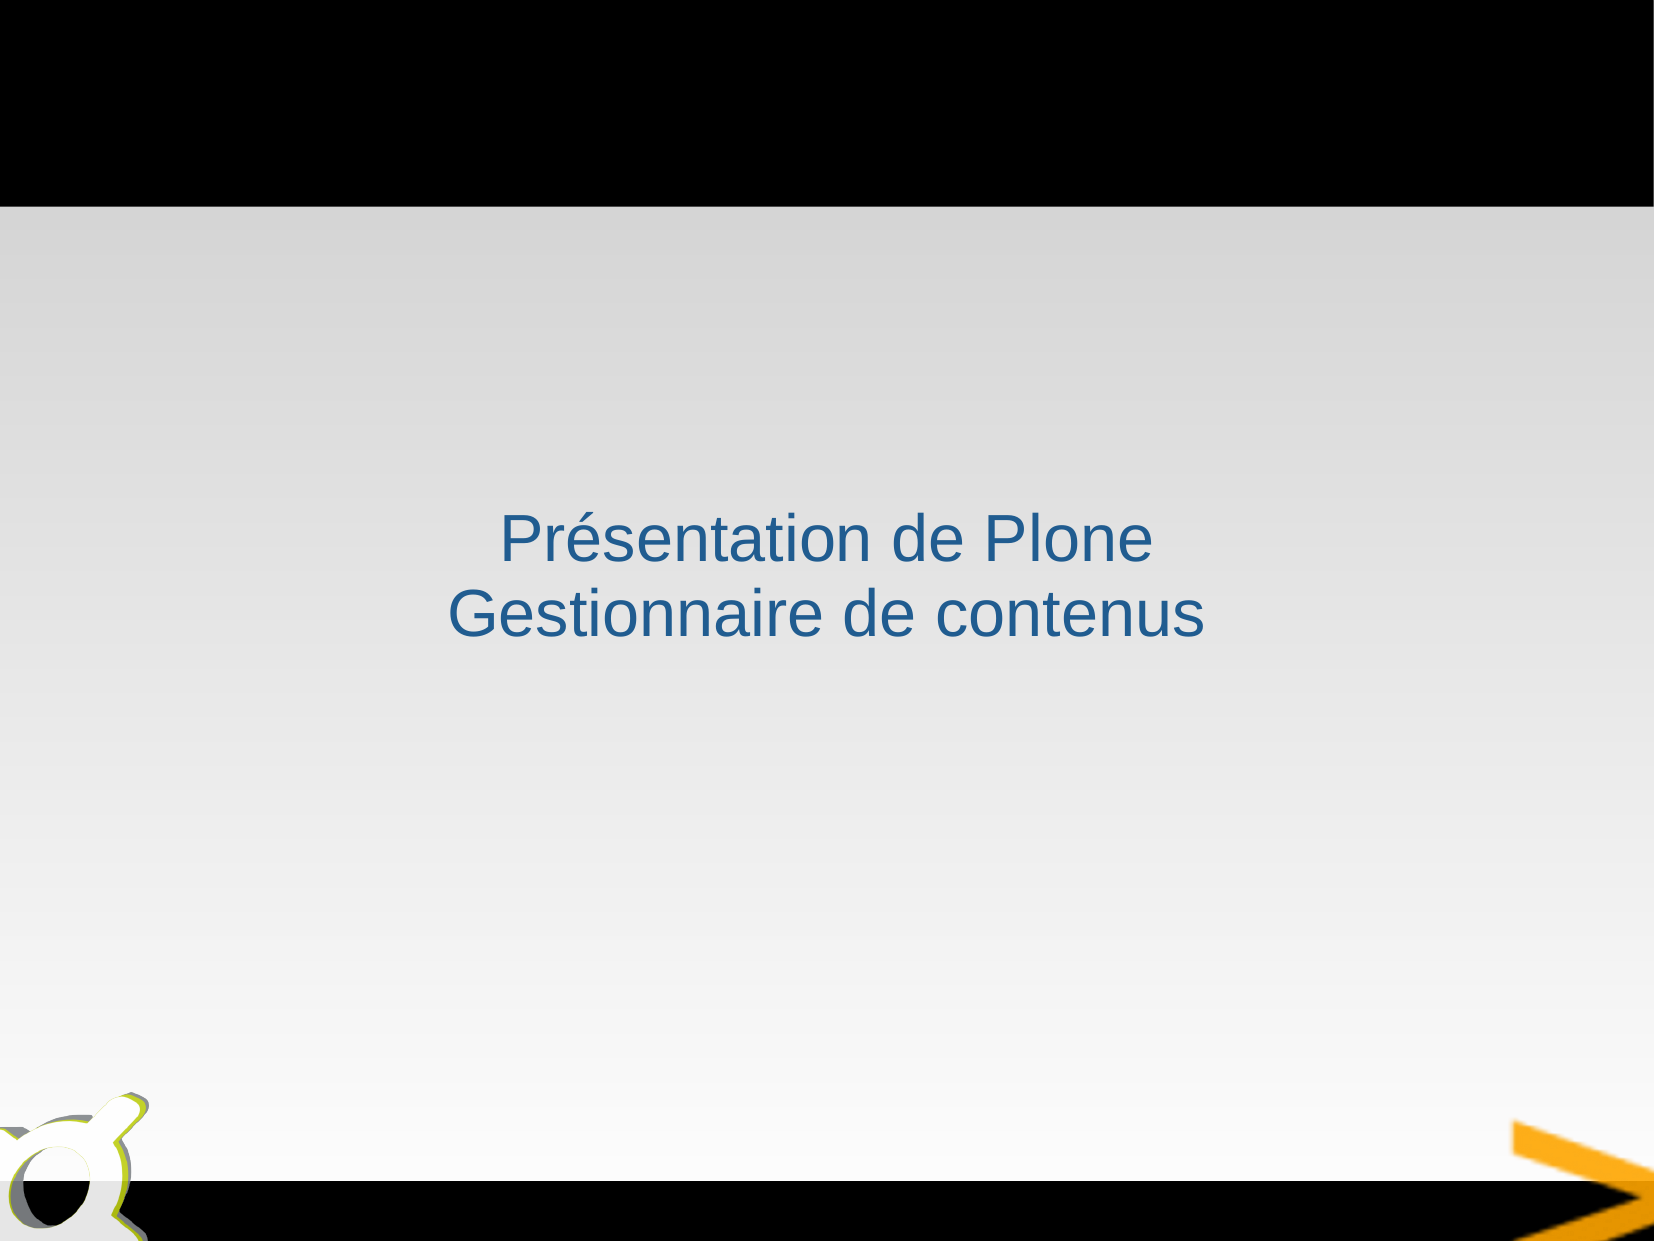

# Présentation de Plone
Gestionnaire de contenus